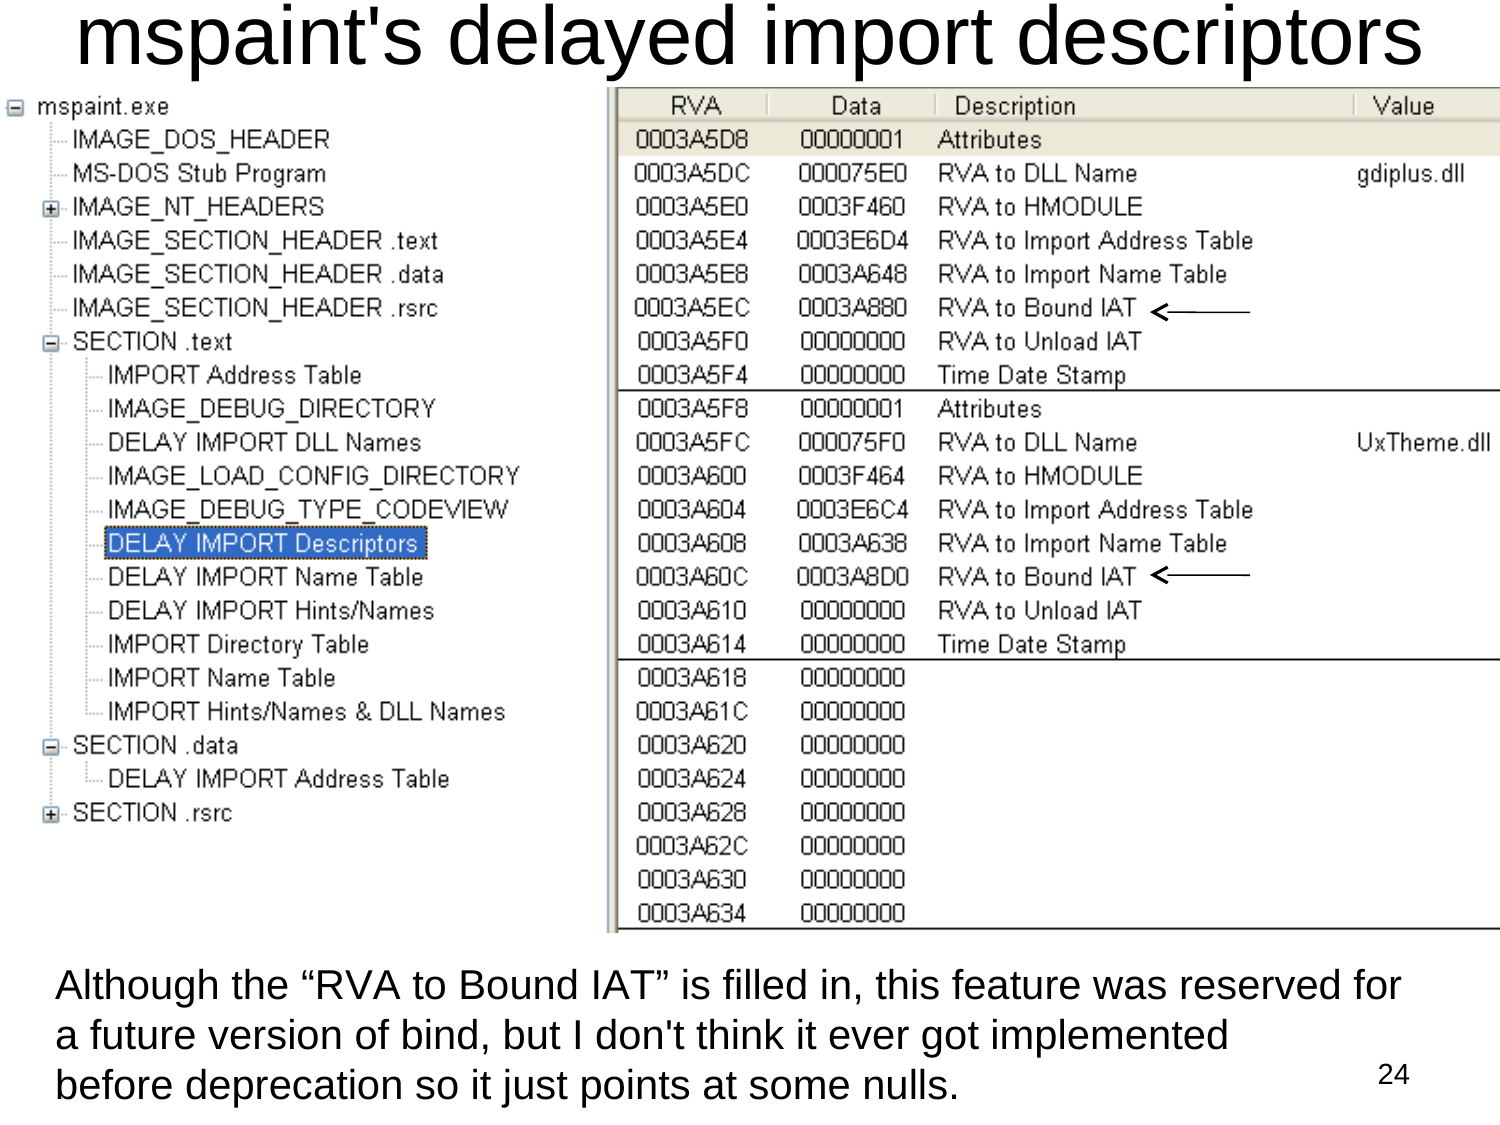

# mspaint's delayed import descriptors
Although the “RVA to Bound IAT” is filled in, this feature was reserved for
a future version of bind, but I don't think it ever got implemented
before deprecation so it just points at some nulls.